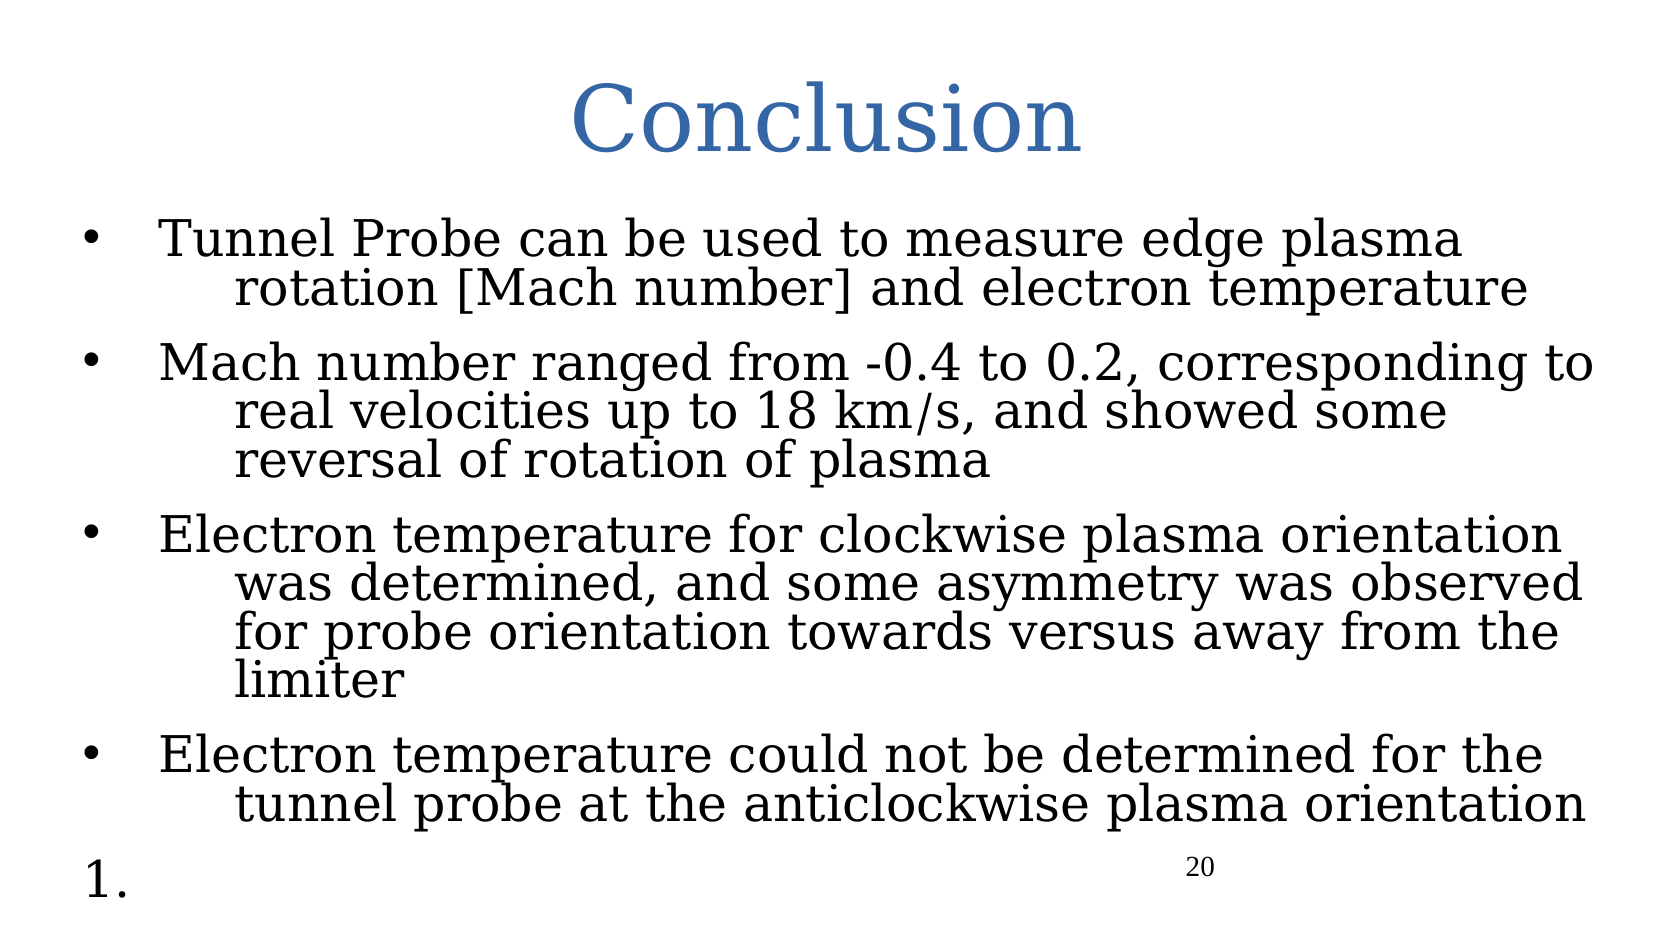

# Conclusion
Tunnel Probe can be used to measure edge plasma rotation [Mach number] and electron temperature
Mach number ranged from -0.4 to 0.2, corresponding to real velocities up to 18 km/s, and showed some reversal of rotation of plasma
Electron temperature for clockwise plasma orientation was determined, and some asymmetry was observed for probe orientation towards versus away from the limiter
Electron temperature could not be determined for the tunnel probe at the anticlockwise plasma orientation